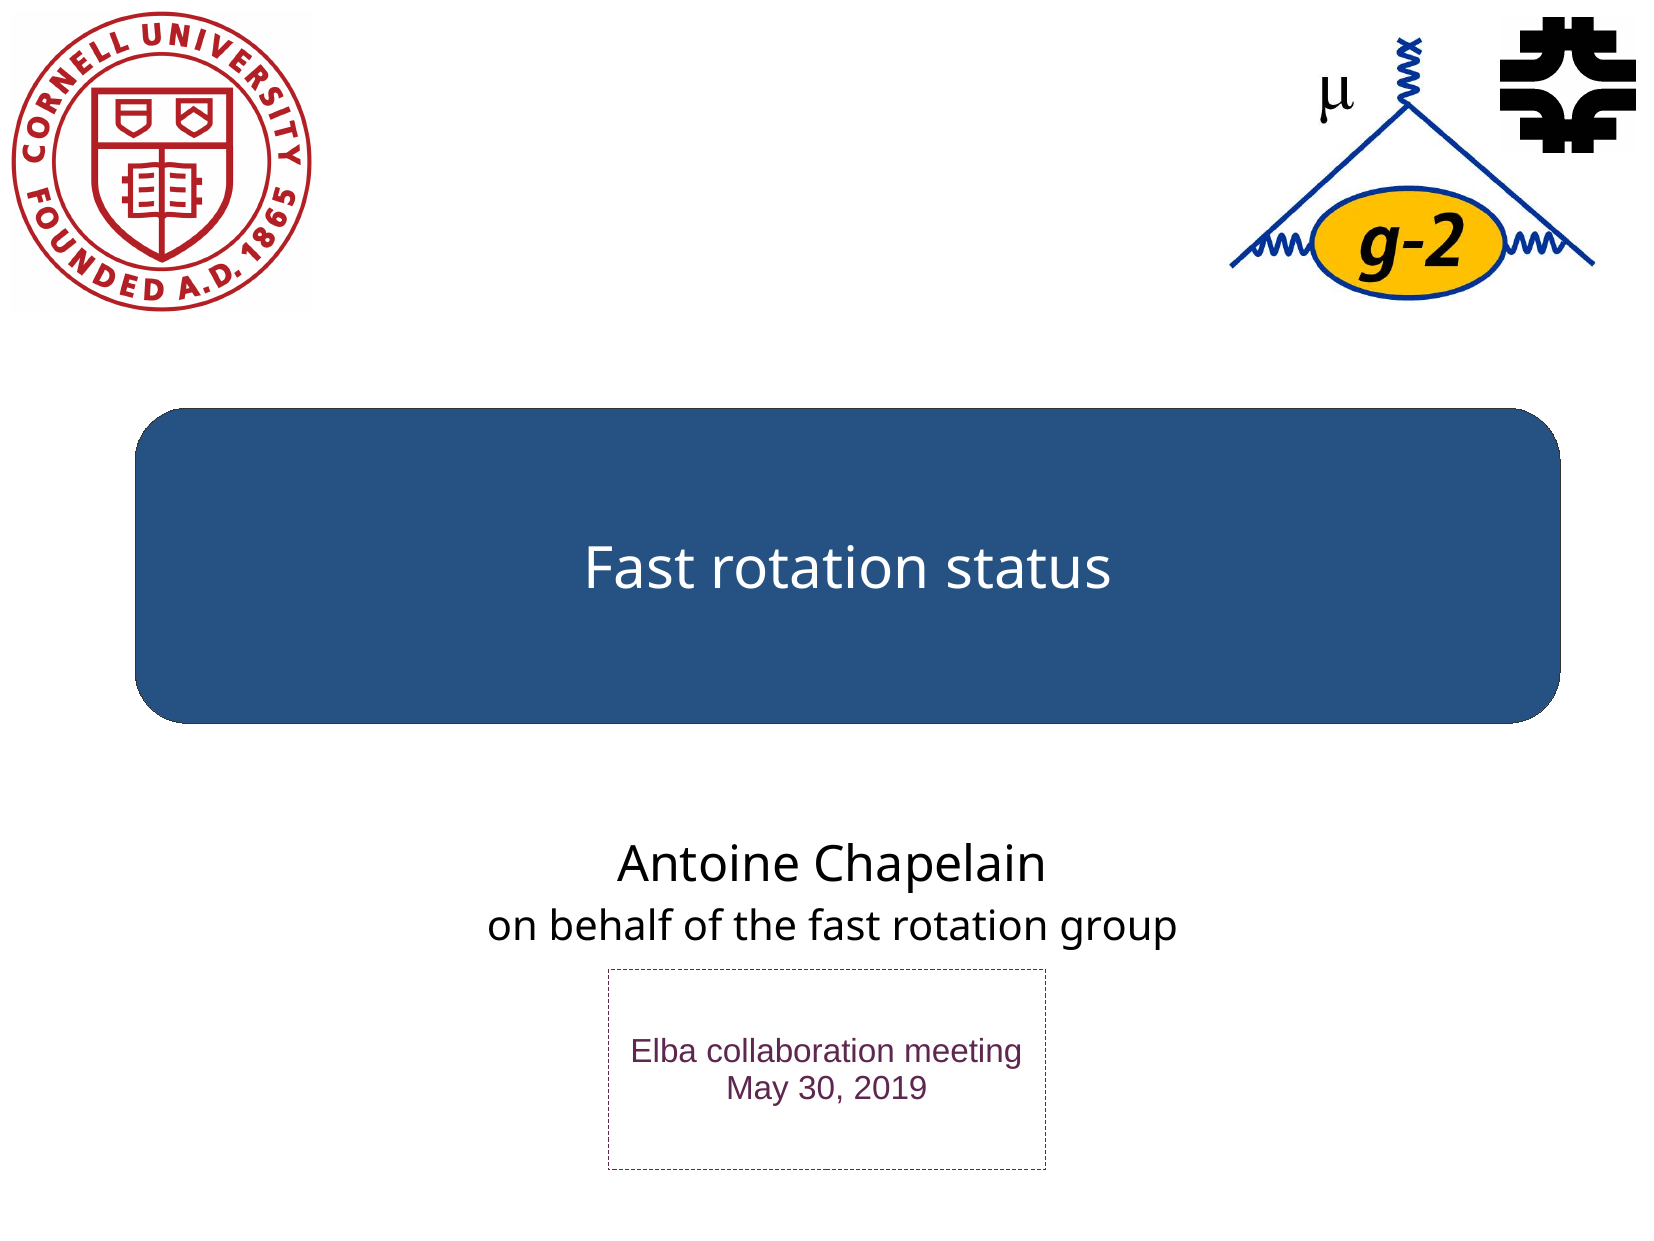

# Antoine Chapelain
on behalf of the fast rotation group
Fast rotation status
Elba collaboration meeting
May 30, 2019